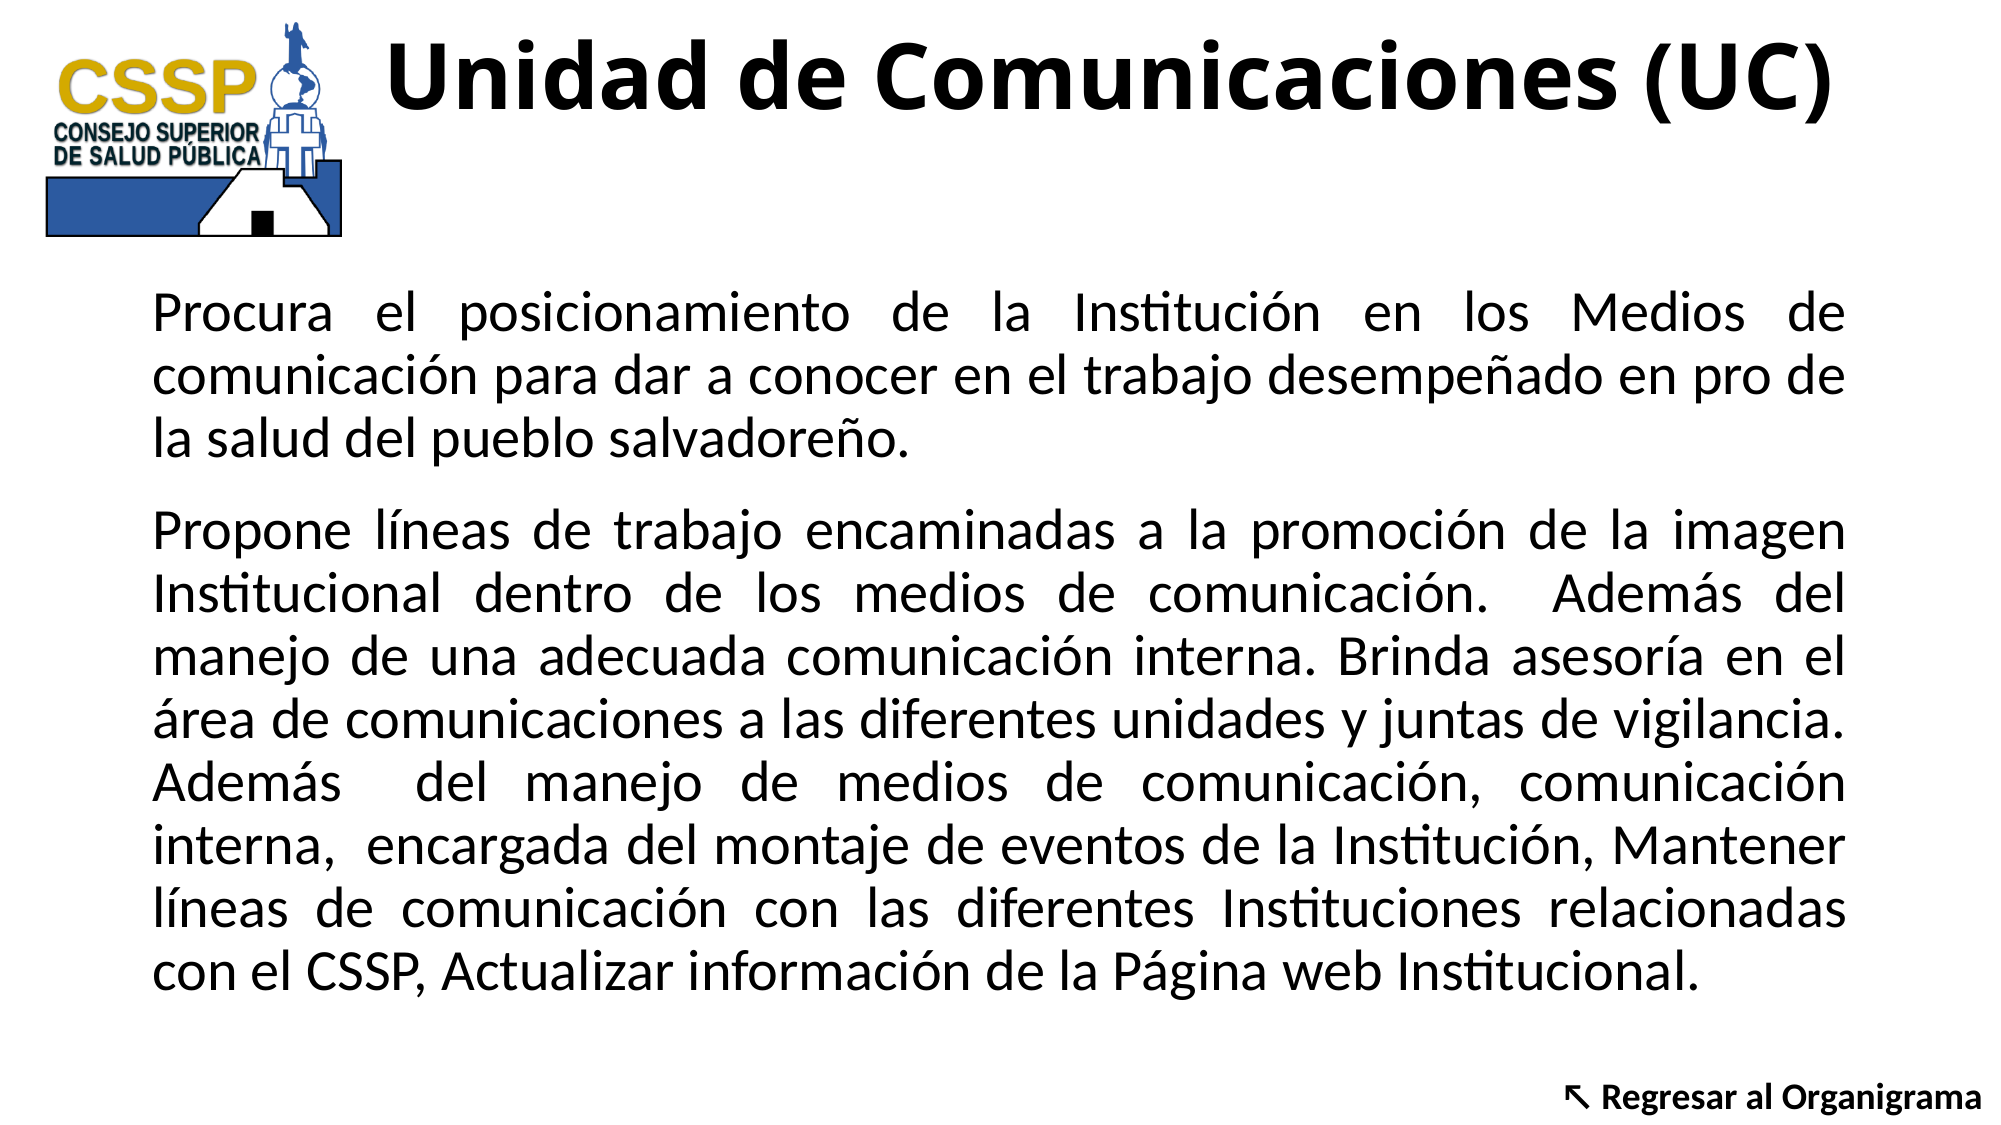

# Unidad de Comunicaciones (UC)
Procura el posicionamiento de la Institución en los Medios de comunicación para dar a conocer en el trabajo desempeñado en pro de la salud del pueblo salvadoreño.
Propone líneas de trabajo encaminadas a la promoción de la imagen Institucional dentro de los medios de comunicación. Además del manejo de una adecuada comunicación interna. Brinda asesoría en el área de comunicaciones a las diferentes unidades y juntas de vigilancia. Además del manejo de medios de comunicación, comunicación interna, encargada del montaje de eventos de la Institución, Mantener líneas de comunicación con las diferentes Instituciones relacionadas con el CSSP, Actualizar información de la Página web Institucional.
Nombre del Responsable: Licda. Carmen Elena Morán
Mujeres: 3
Hombres: 0
Total de empleados: 3
↖ Regresar al Organigrama